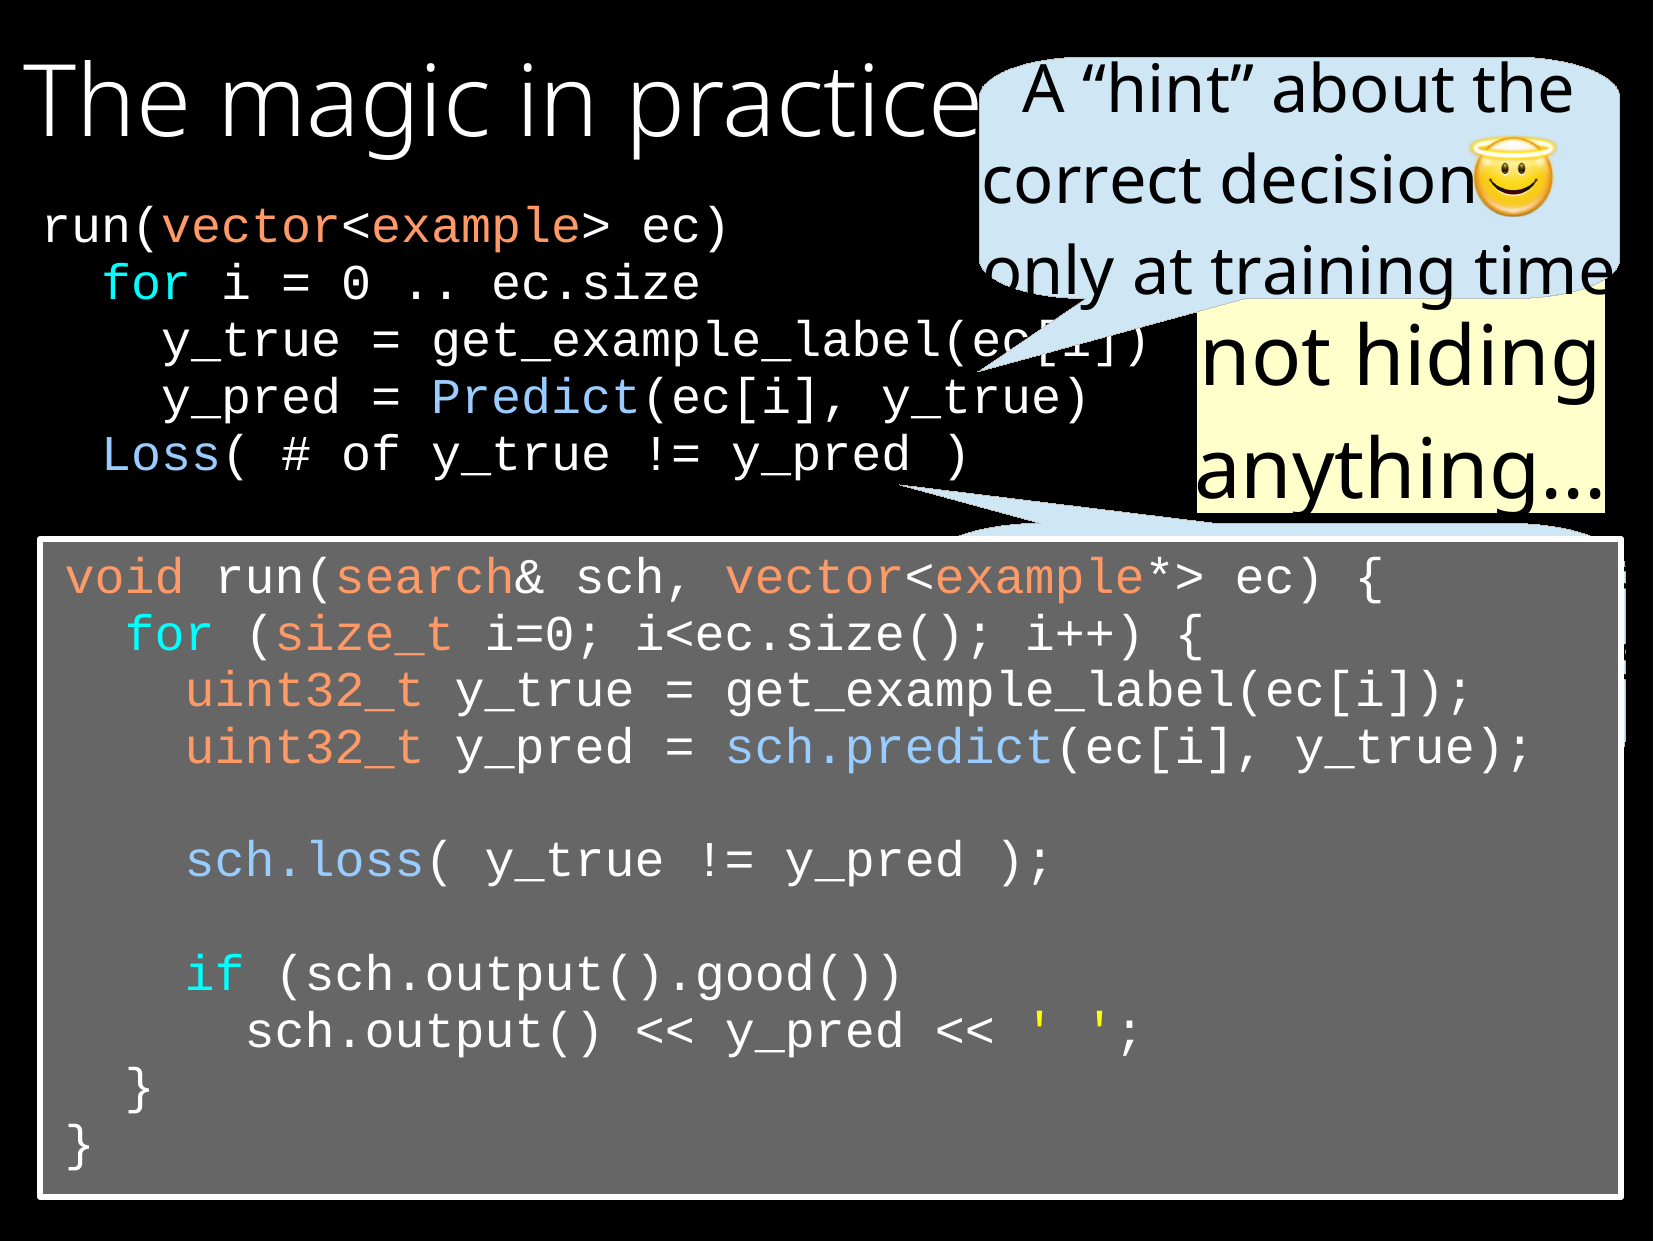

# The magic in practice
A “hint” about the
correct decision
only at training time
I'm really
not hiding
anything...
run(vector<example> ec)
 for i = 0 .. ec.size
 y_true = get_example_label(ec[i])
 y_pred = Predict(ec[i], y_true)
 Loss( # of y_true != y_pred )
How bad was the entire
sequence of predictions
(at training time)
void run(search& sch, vector<example*> ec) {
 for (size_t i=0; i<ec.size(); i++) {
 uint32_t y_true = get_example_label(ec[i]);
 uint32_t y_pred = sch.predict(ec[i], y_true);
 sch.loss( y_true != y_pred );
 if (sch.output().good())
 sch.output() << y_pred << ' ';
 }
}